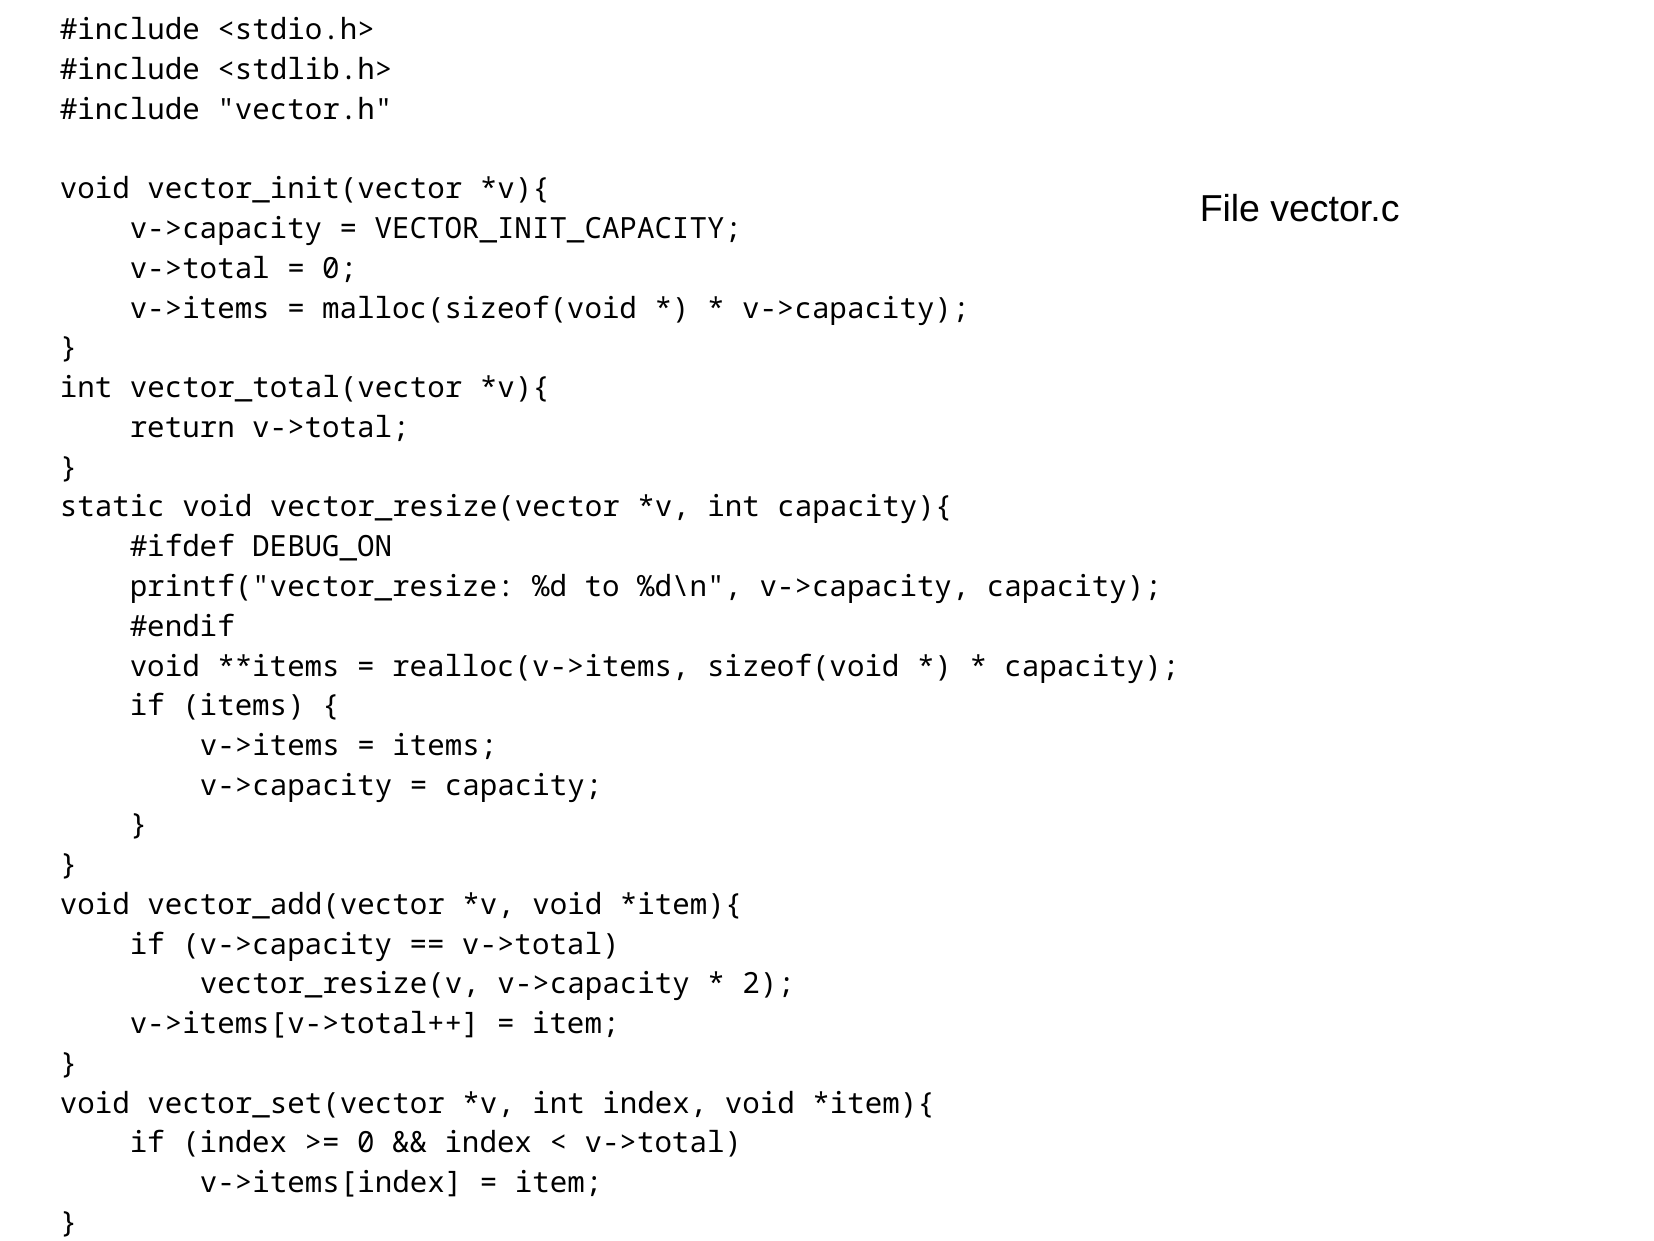

#include <stdio.h>
#include <stdlib.h>
#include "vector.h"
void vector_init(vector *v){
 v->capacity = VECTOR_INIT_CAPACITY;
 v->total = 0;
 v->items = malloc(sizeof(void *) * v->capacity);
}
int vector_total(vector *v){
 return v->total;
}
static void vector_resize(vector *v, int capacity){
 #ifdef DEBUG_ON
 printf("vector_resize: %d to %d\n", v->capacity, capacity);
 #endif
 void **items = realloc(v->items, sizeof(void *) * capacity);
 if (items) {
 v->items = items;
 v->capacity = capacity;
 }
}
void vector_add(vector *v, void *item){
 if (v->capacity == v->total)
 vector_resize(v, v->capacity * 2);
 v->items[v->total++] = item;
}
void vector_set(vector *v, int index, void *item){
 if (index >= 0 && index < v->total)
 v->items[index] = item;
}
void *vector_get(vector *v, int index){
 if (index >= 0 && index < v->total)
 return v->items[index];
 return NULL;
}
File vector.c